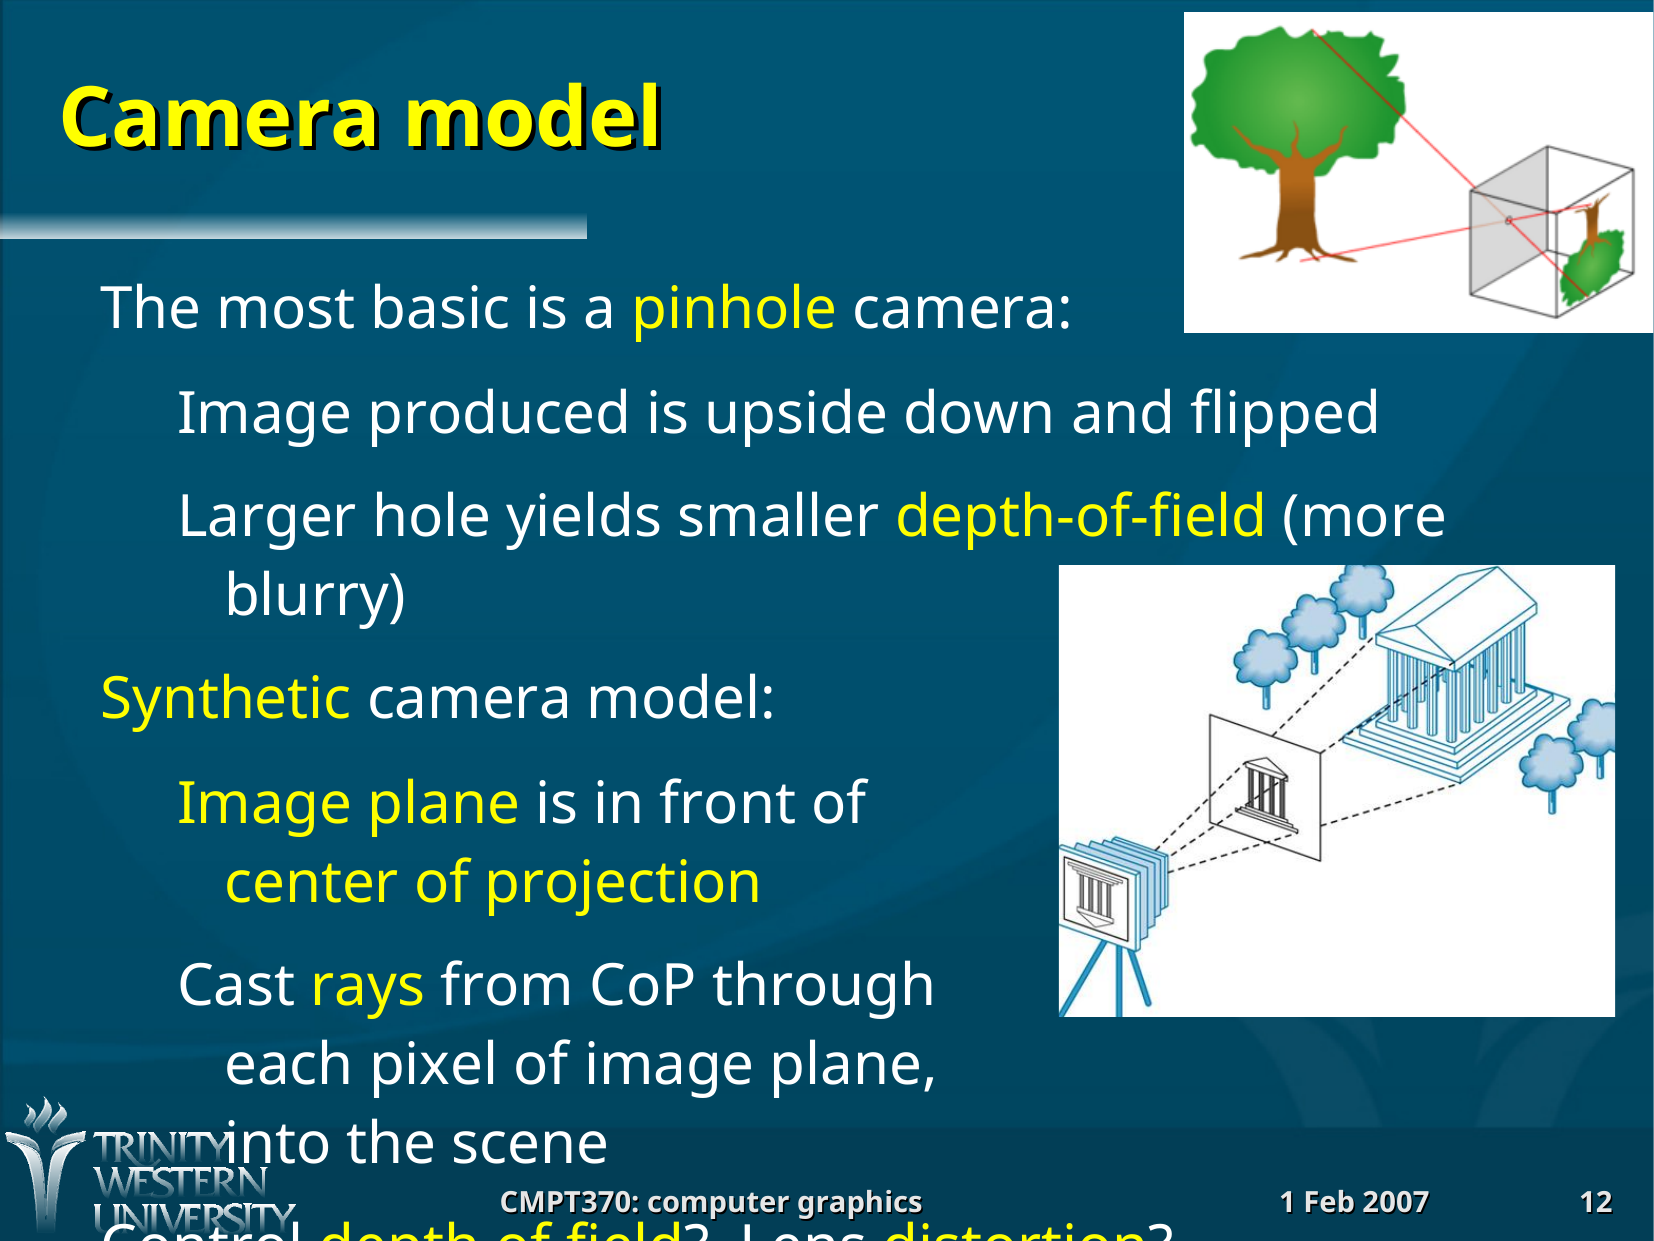

# Camera model
The most basic is a pinhole camera:
Image produced is upside down and flipped
Larger hole yields smaller depth-of-field (more blurry)
Synthetic camera model:
Image plane is in front of
center of projection
Cast rays from CoP through
each pixel of image plane,
into the scene
Control depth of field? Lens distortion?
CMPT370: computer graphics
1 Feb 2007
12